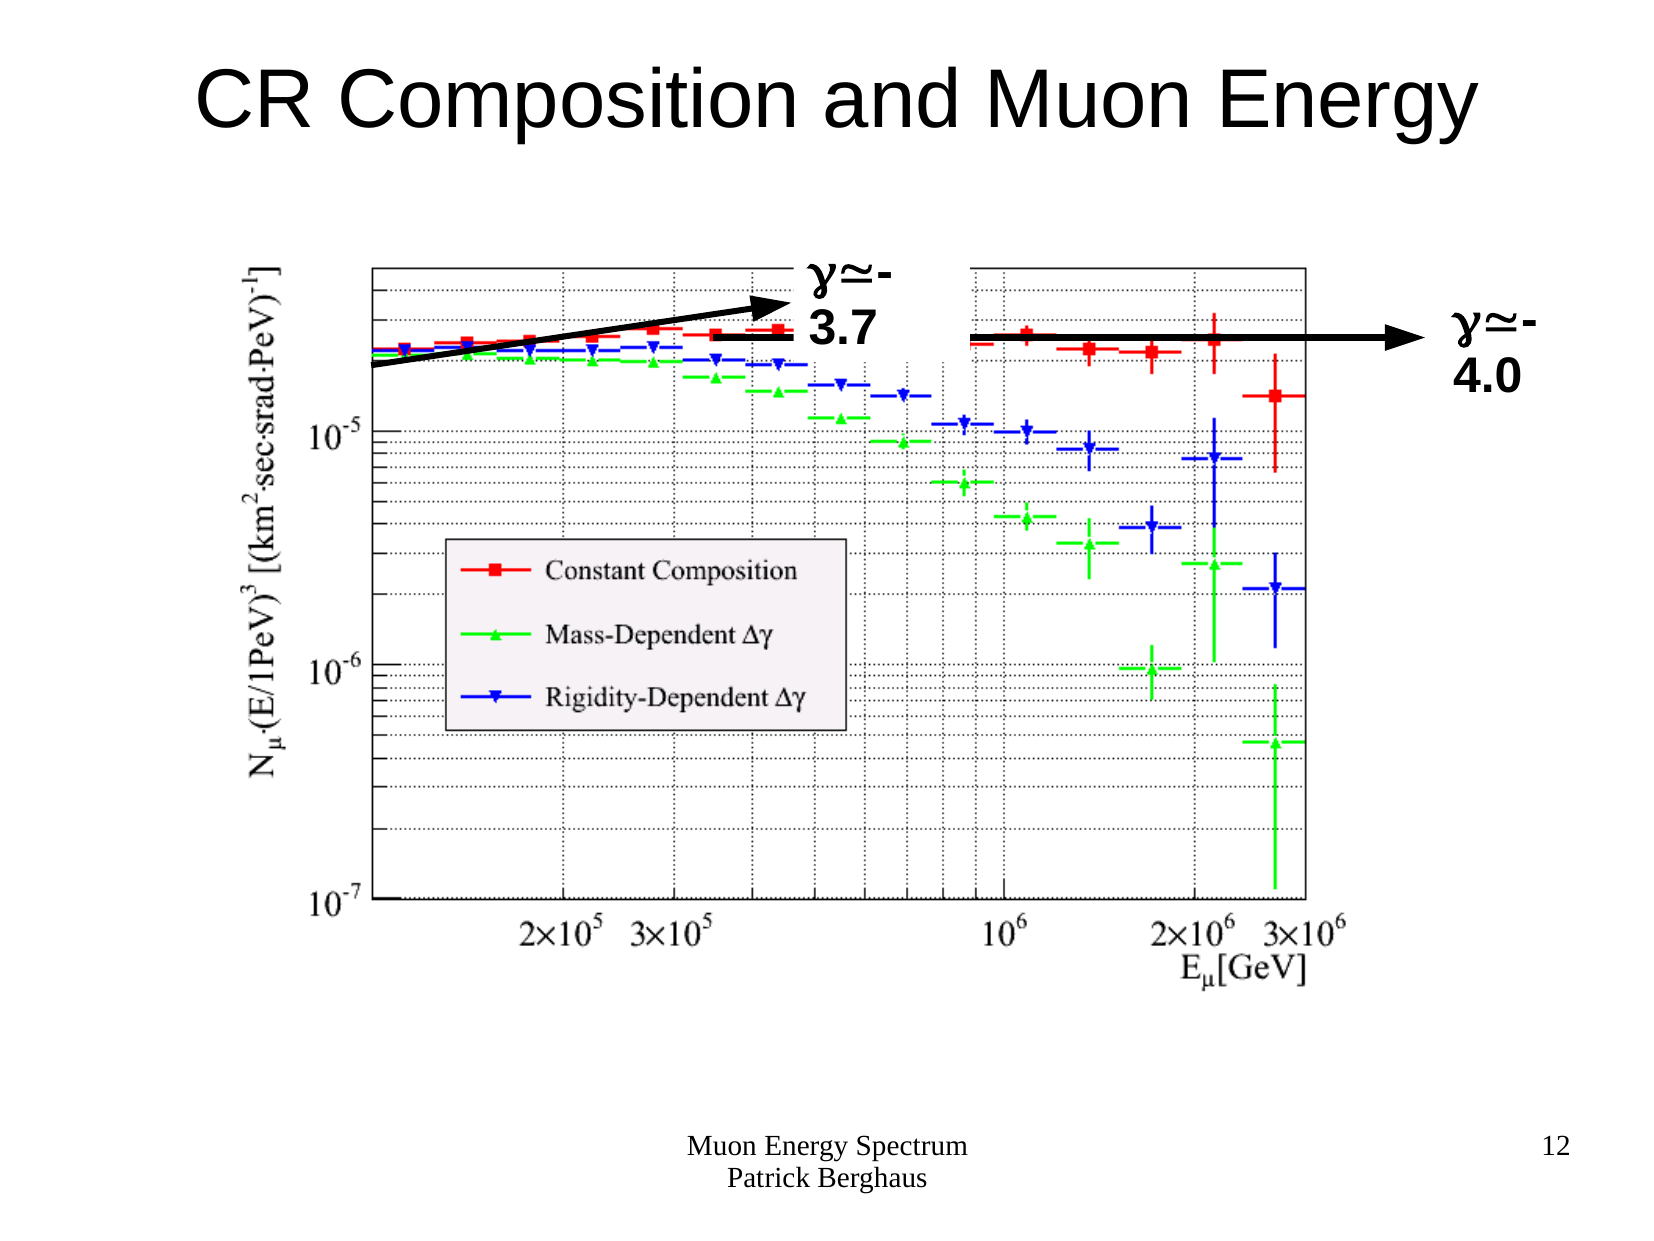

CR Composition and Muon Energy
g≃-3.7
g≃-4.0
12